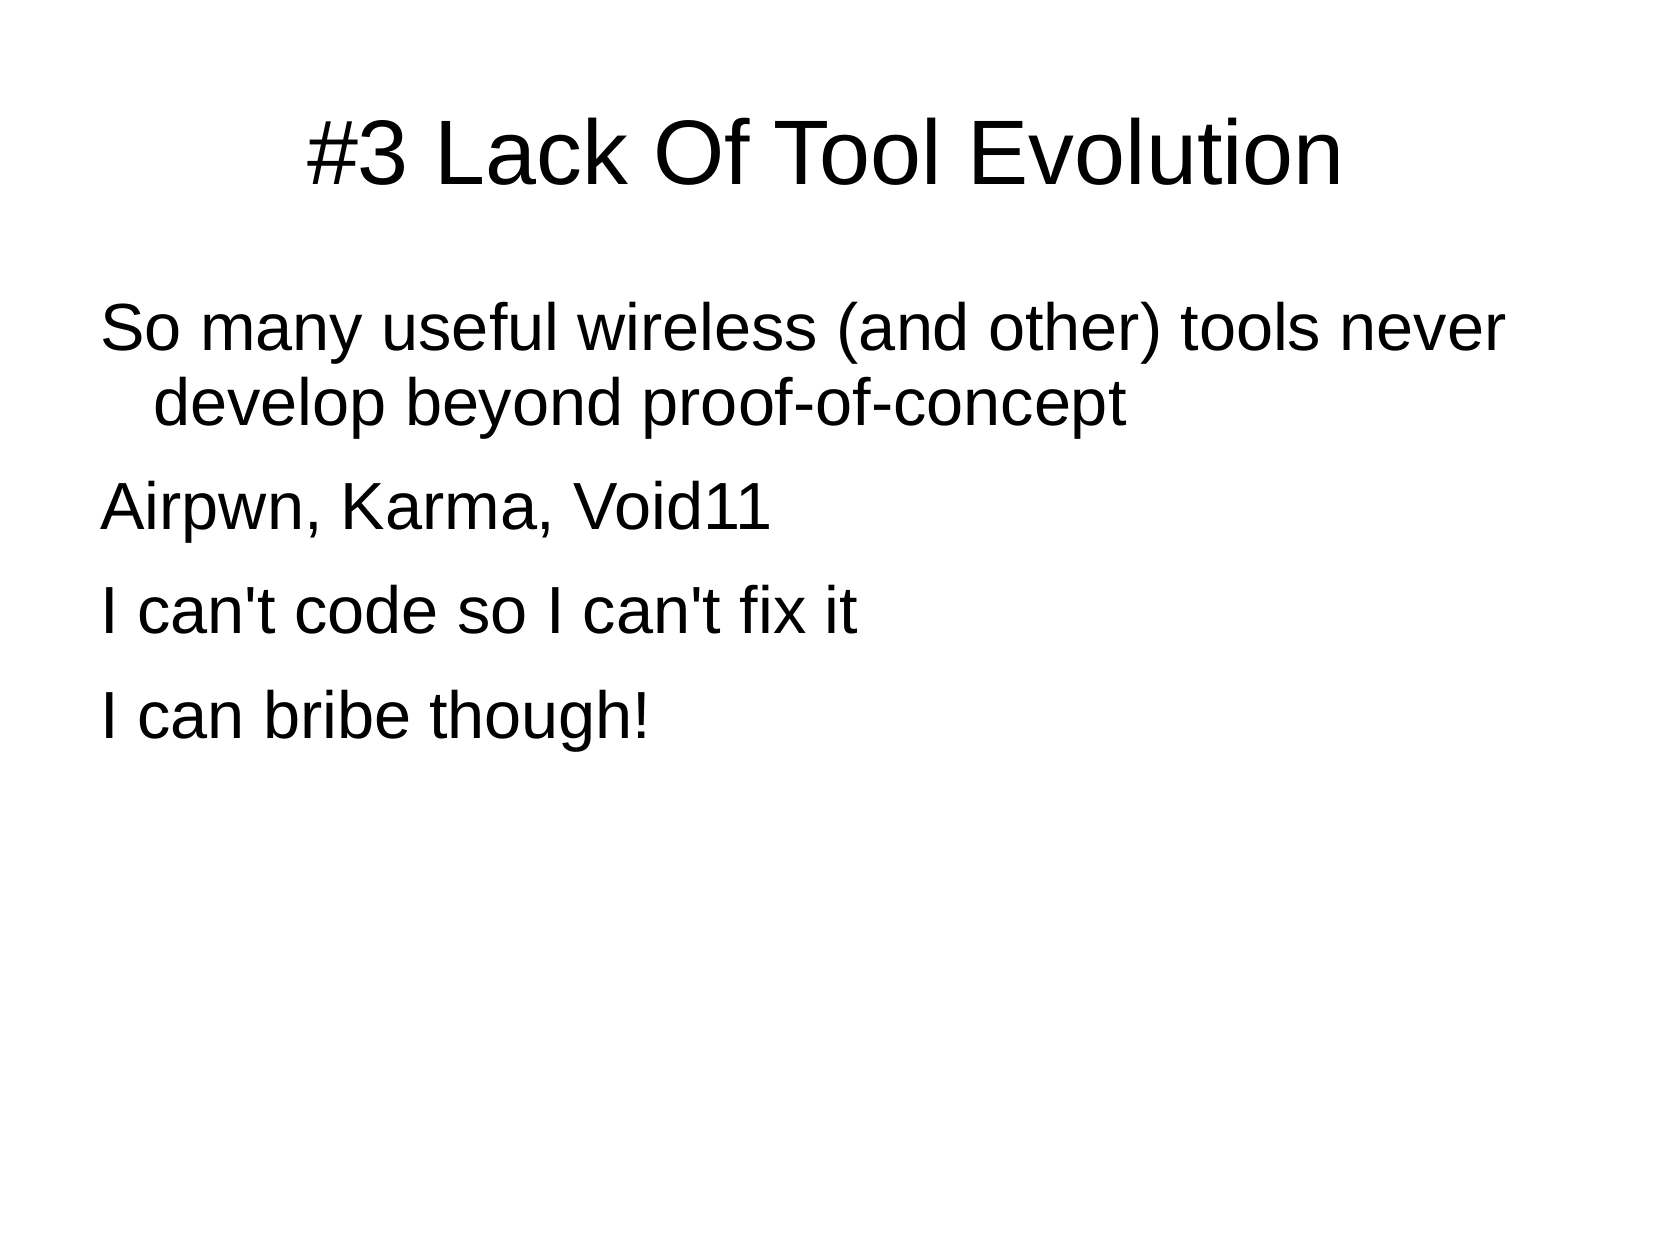

# #3 Lack Of Tool Evolution
So many useful wireless (and other) tools never develop beyond proof-of-concept
Airpwn, Karma, Void11
I can't code so I can't fix it
I can bribe though!